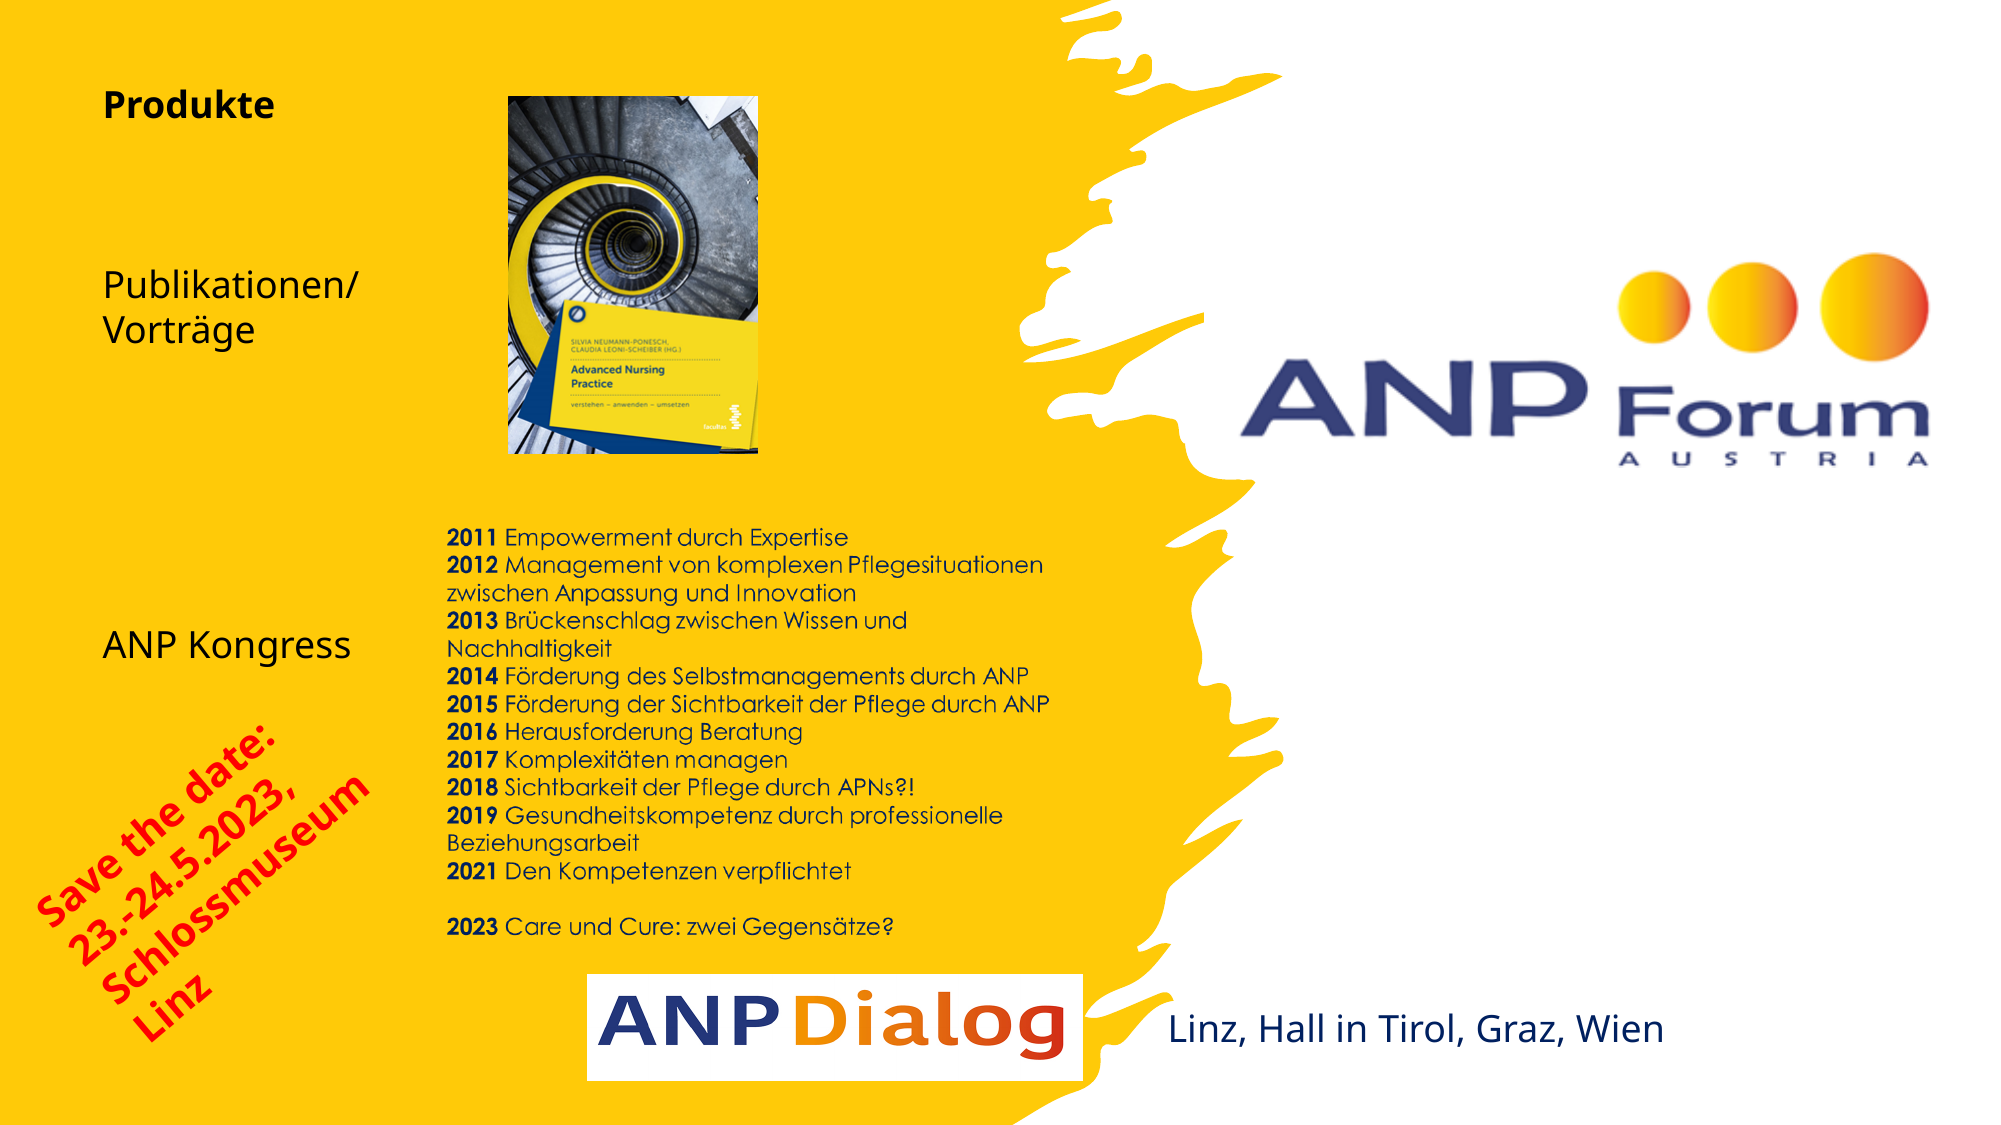

Produkte
Publikationen/
Vorträge
ANP Kongress
Save the date:
23.-24.5.2023, Schlossmuseum Linz
Linz, Hall in Tirol, Graz, Wien